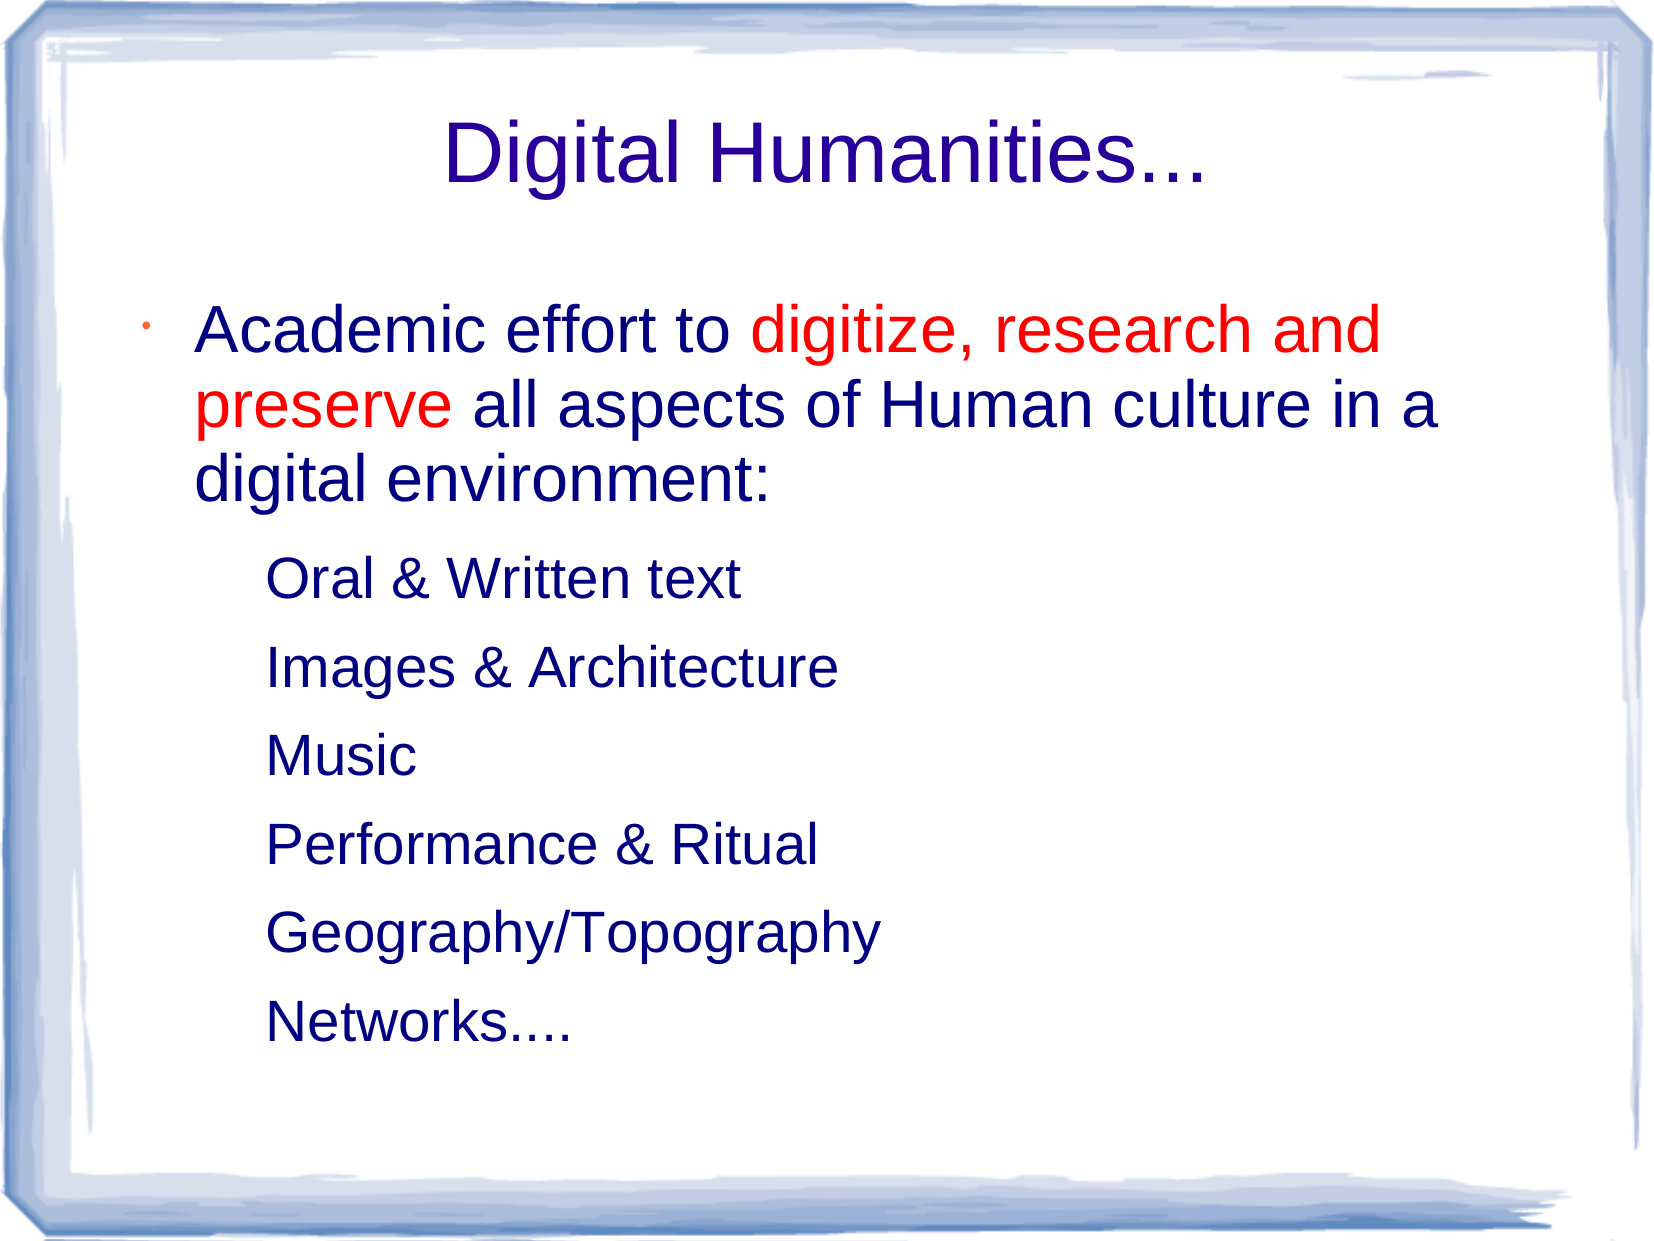

# Digital Humanities...
Academic effort to digitize, research and preserve all aspects of Human culture in a digital environment:
Oral & Written text
Images & Architecture
Music
Performance & Ritual
Geography/Topography
Networks....